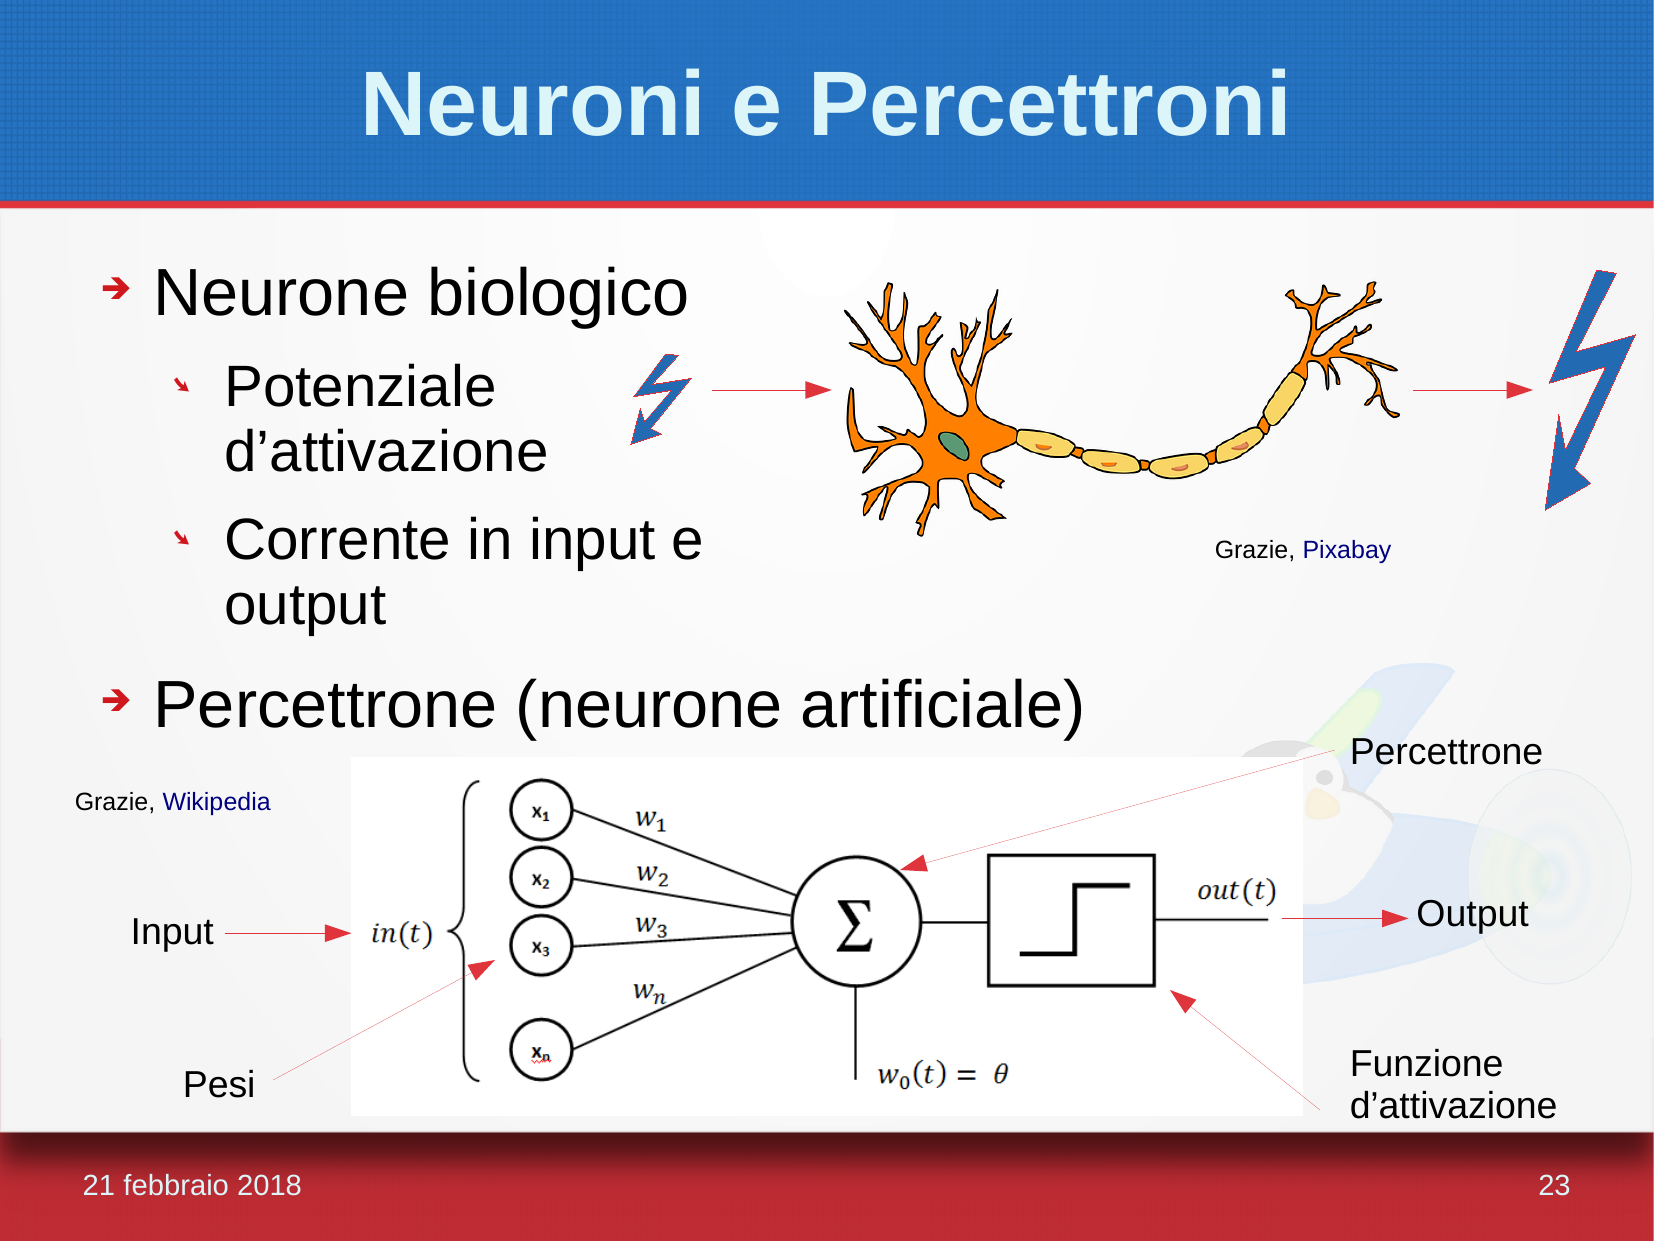

# Neuroni e Percettroni
Neurone biologico
Potenziale
d’attivazione
Corrente in input e
output
Percettrone (neurone artificiale)
Grazie, Pixabay
Percettrone
Grazie, Wikipedia
Output
Input
Funzione d’attivazione
Pesi
21 febbraio 2018
23